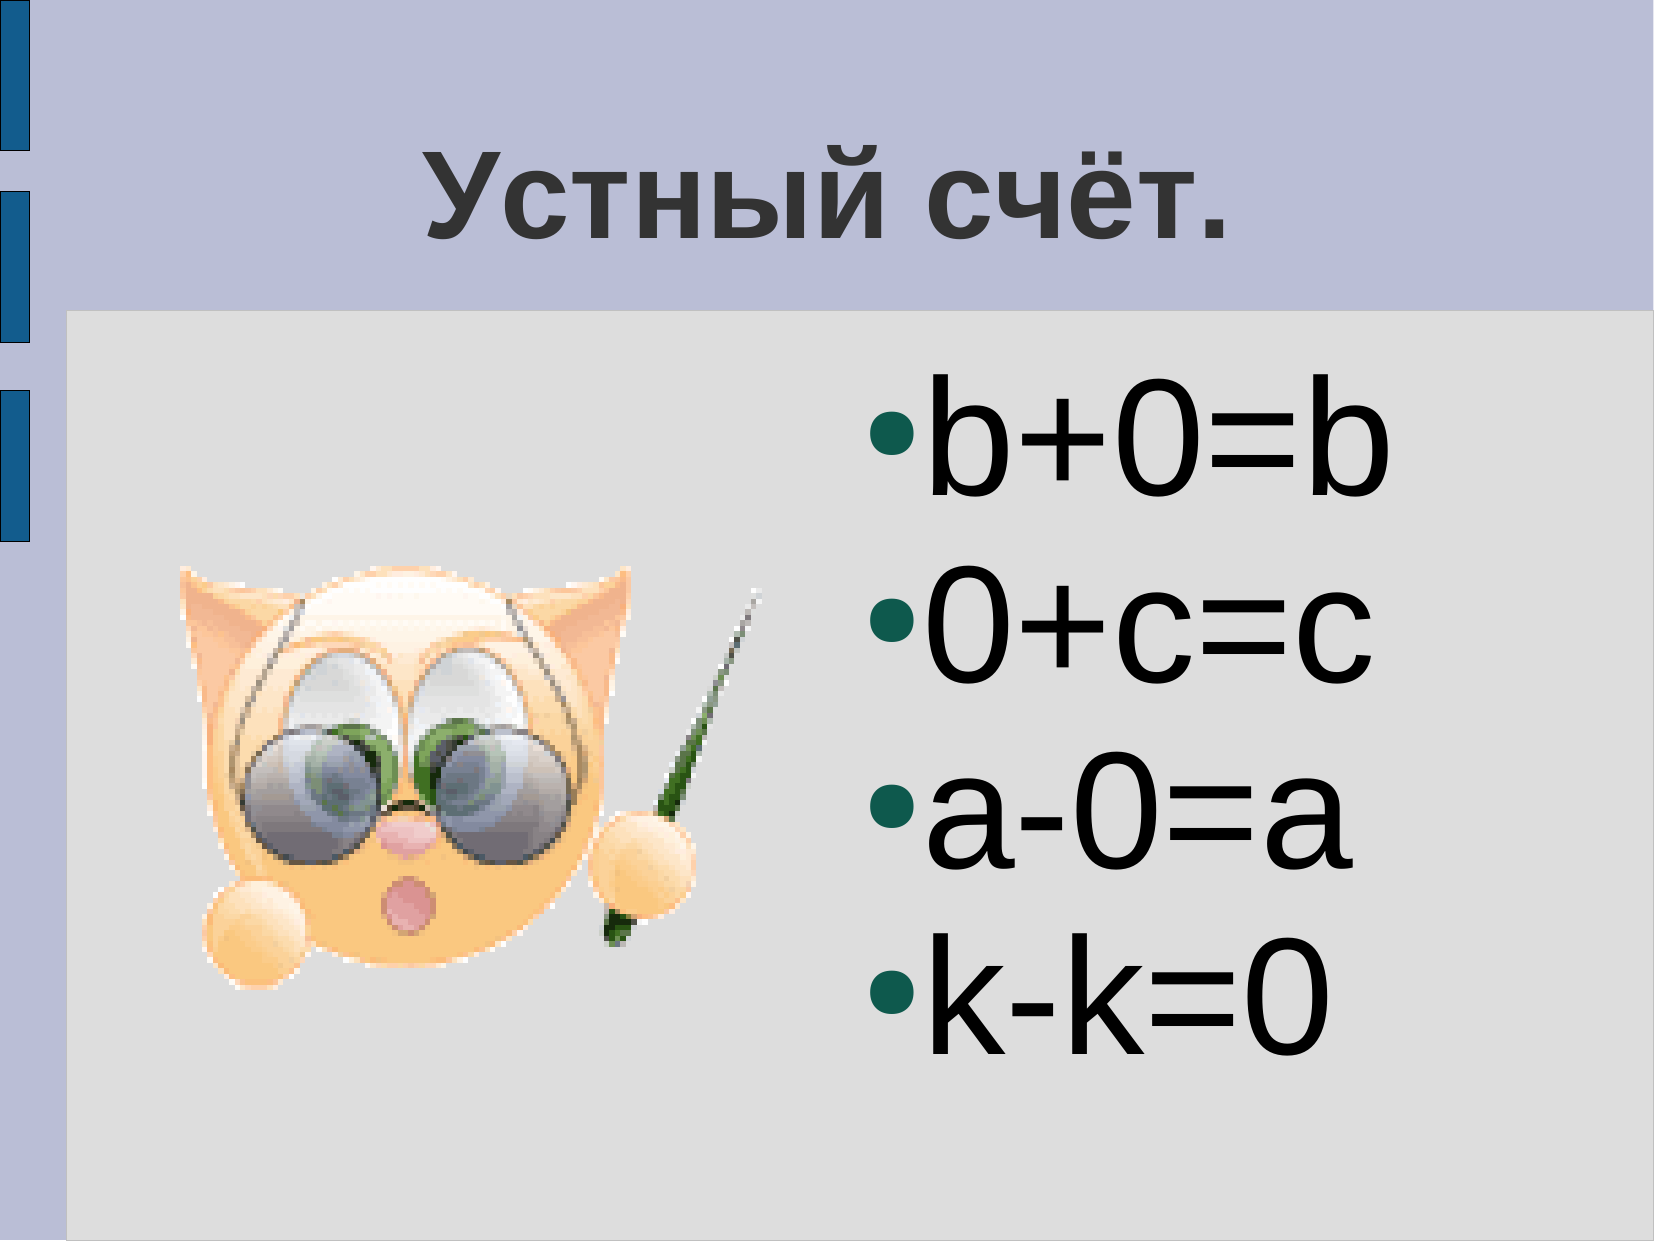

# Устный счёт.
b+0=b
0+c=c
a-0=a
k-k=0